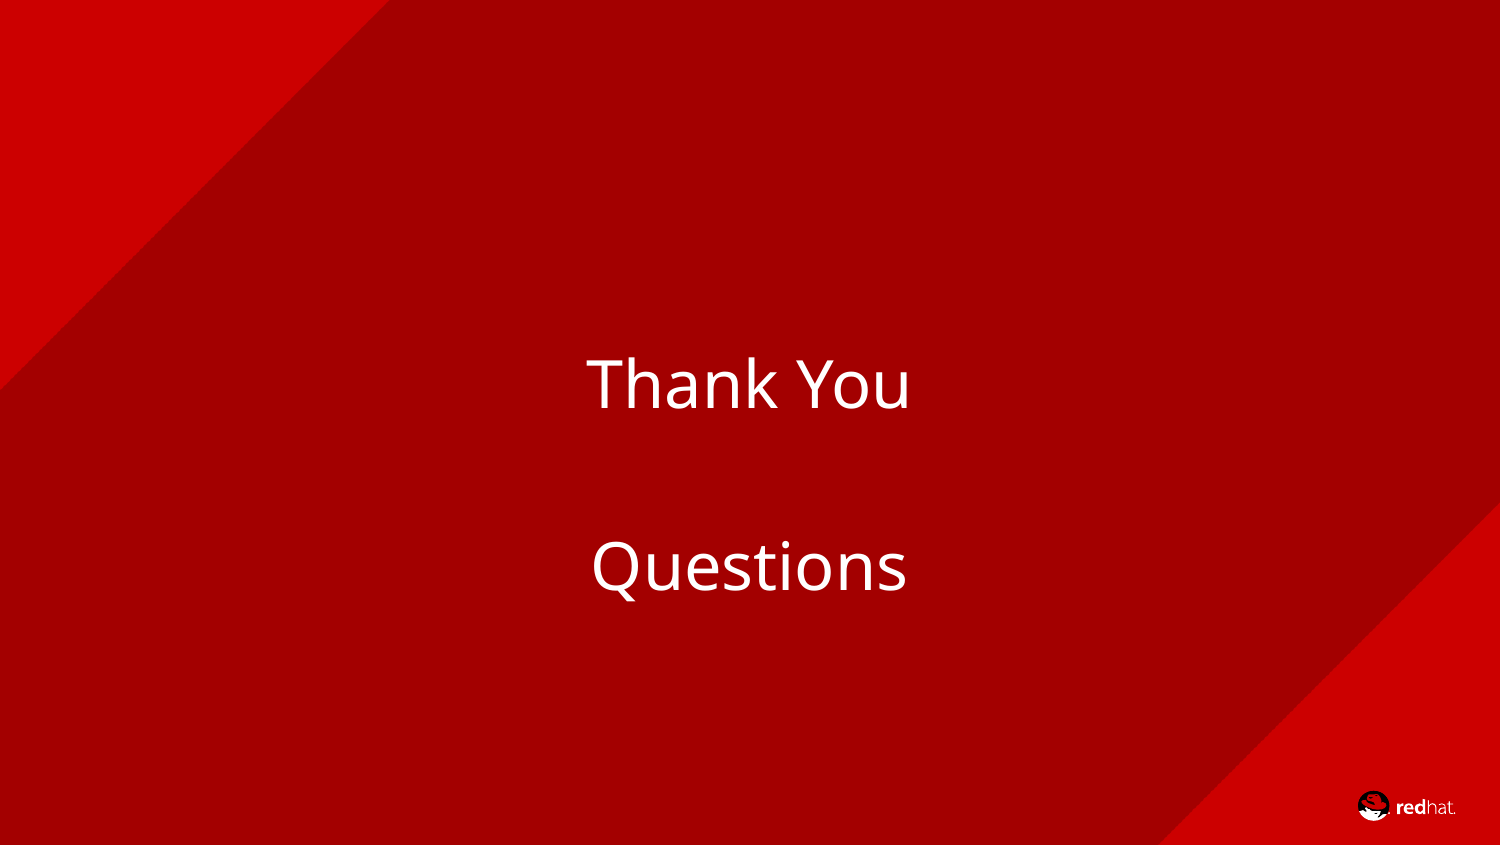

# Thank You Questions
INSERT DESIGNATOR, IF NEEDED
26